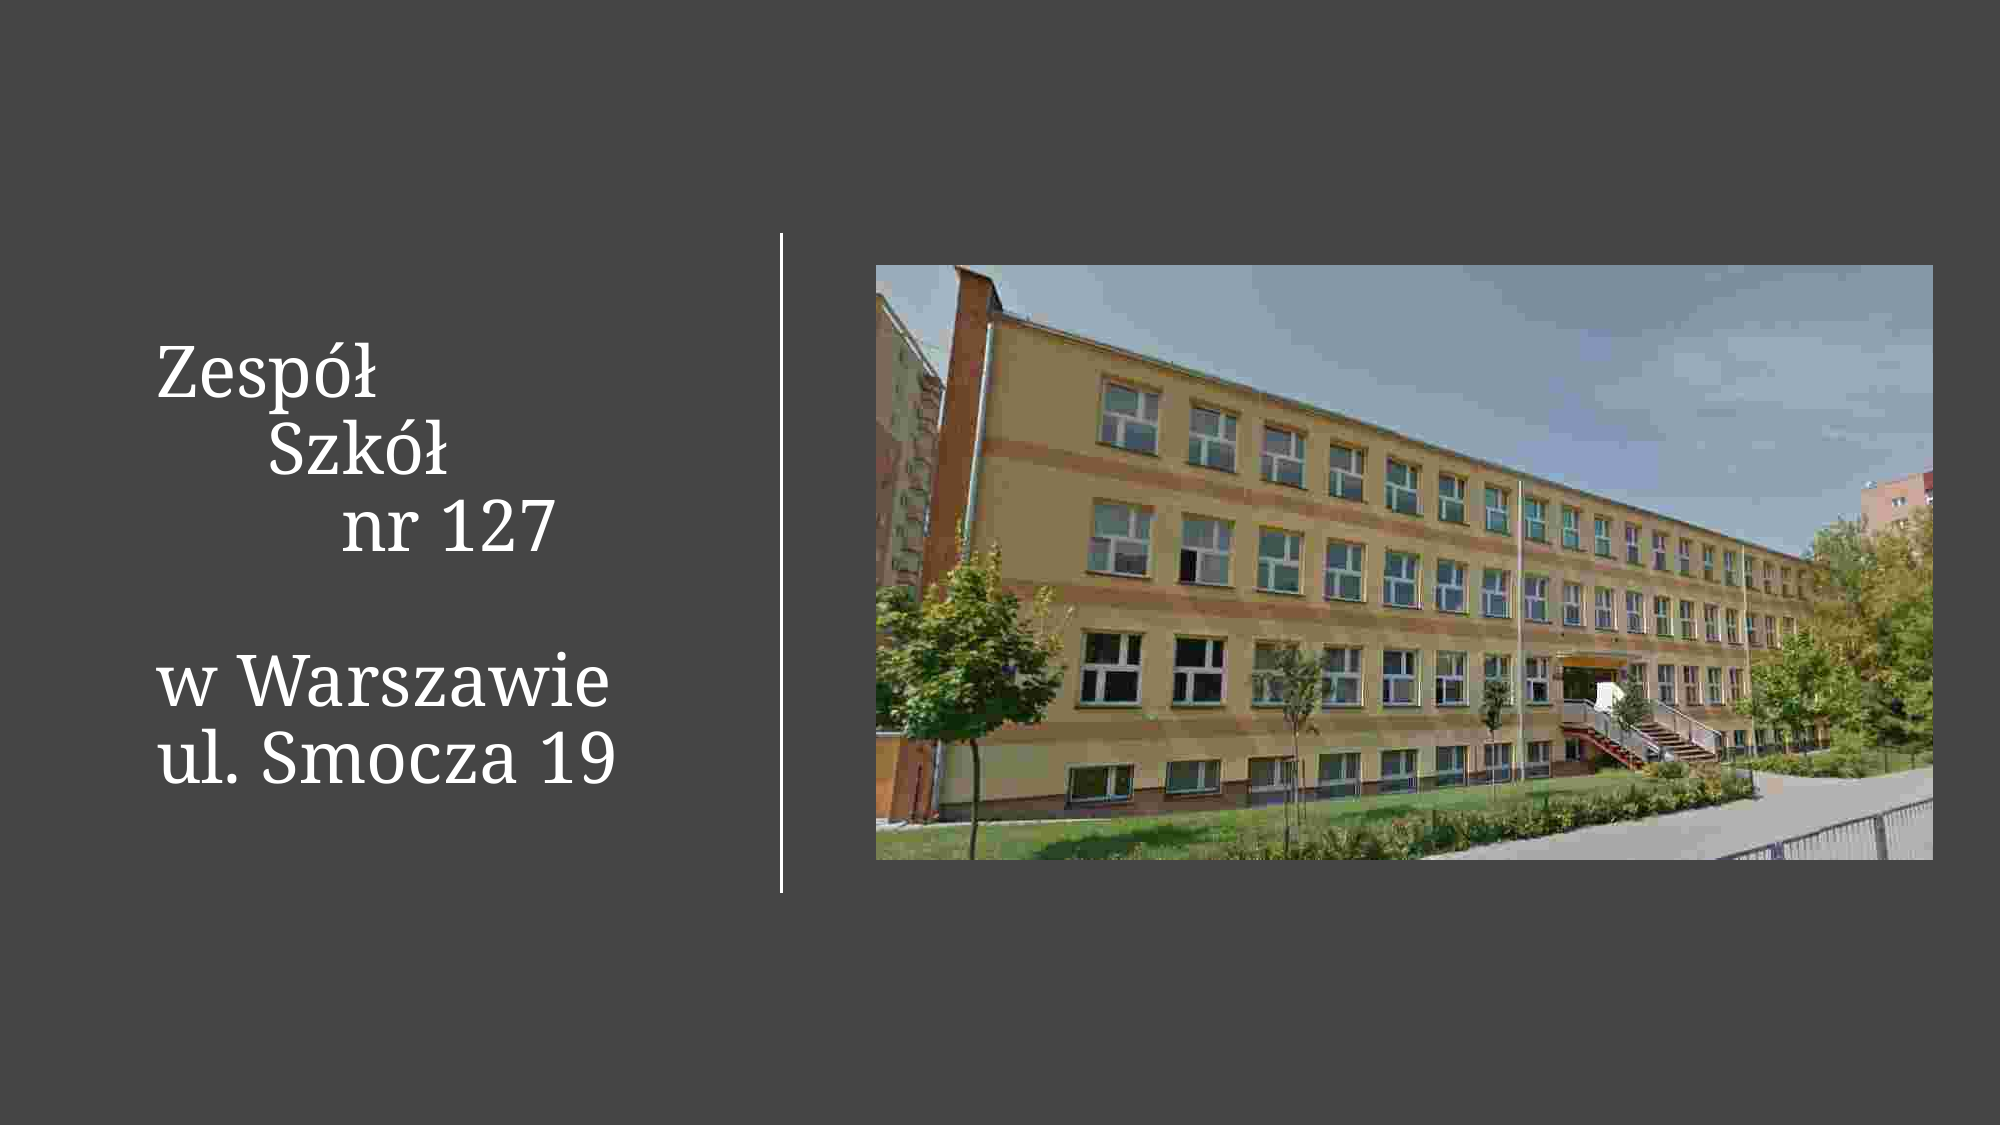

# Zespół Szkół nr 127 w Warszawie ul. Smocza 19